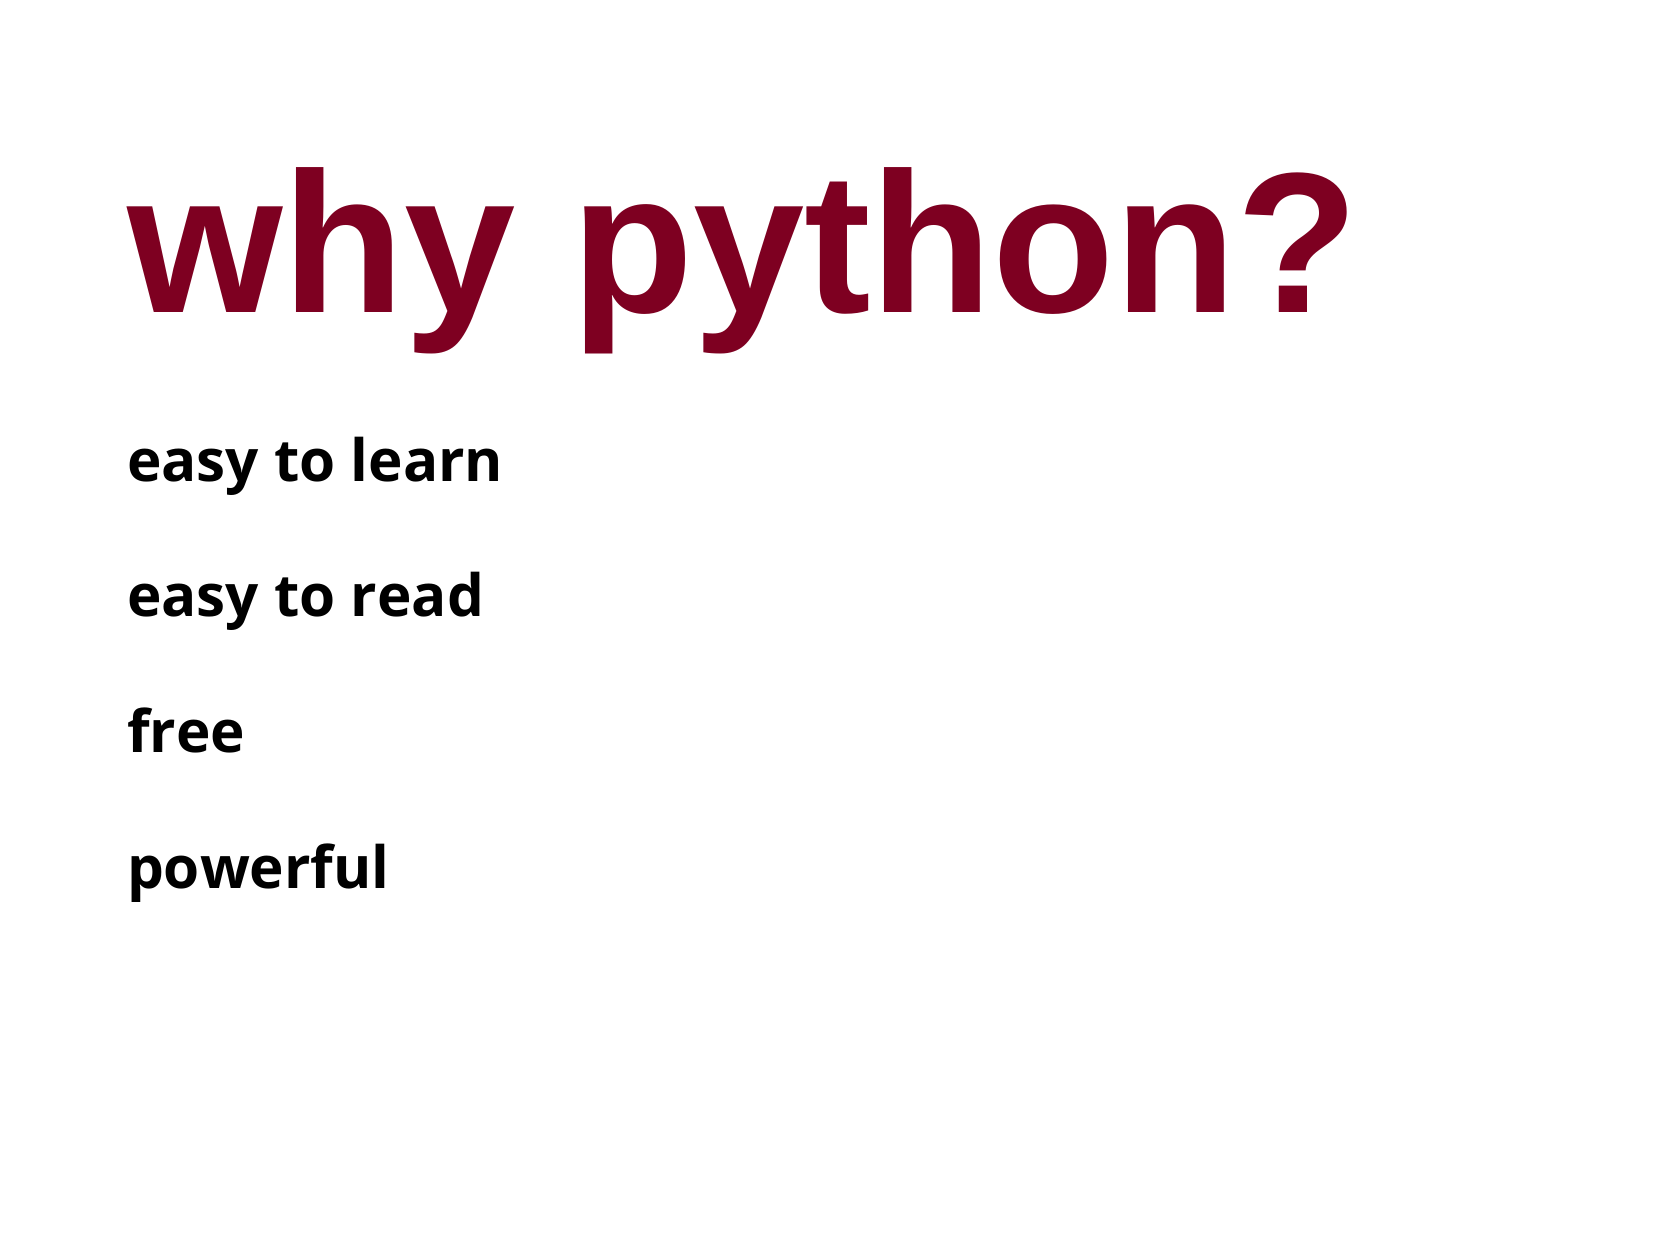

why python?
easy to learn
easy to read
free
powerful